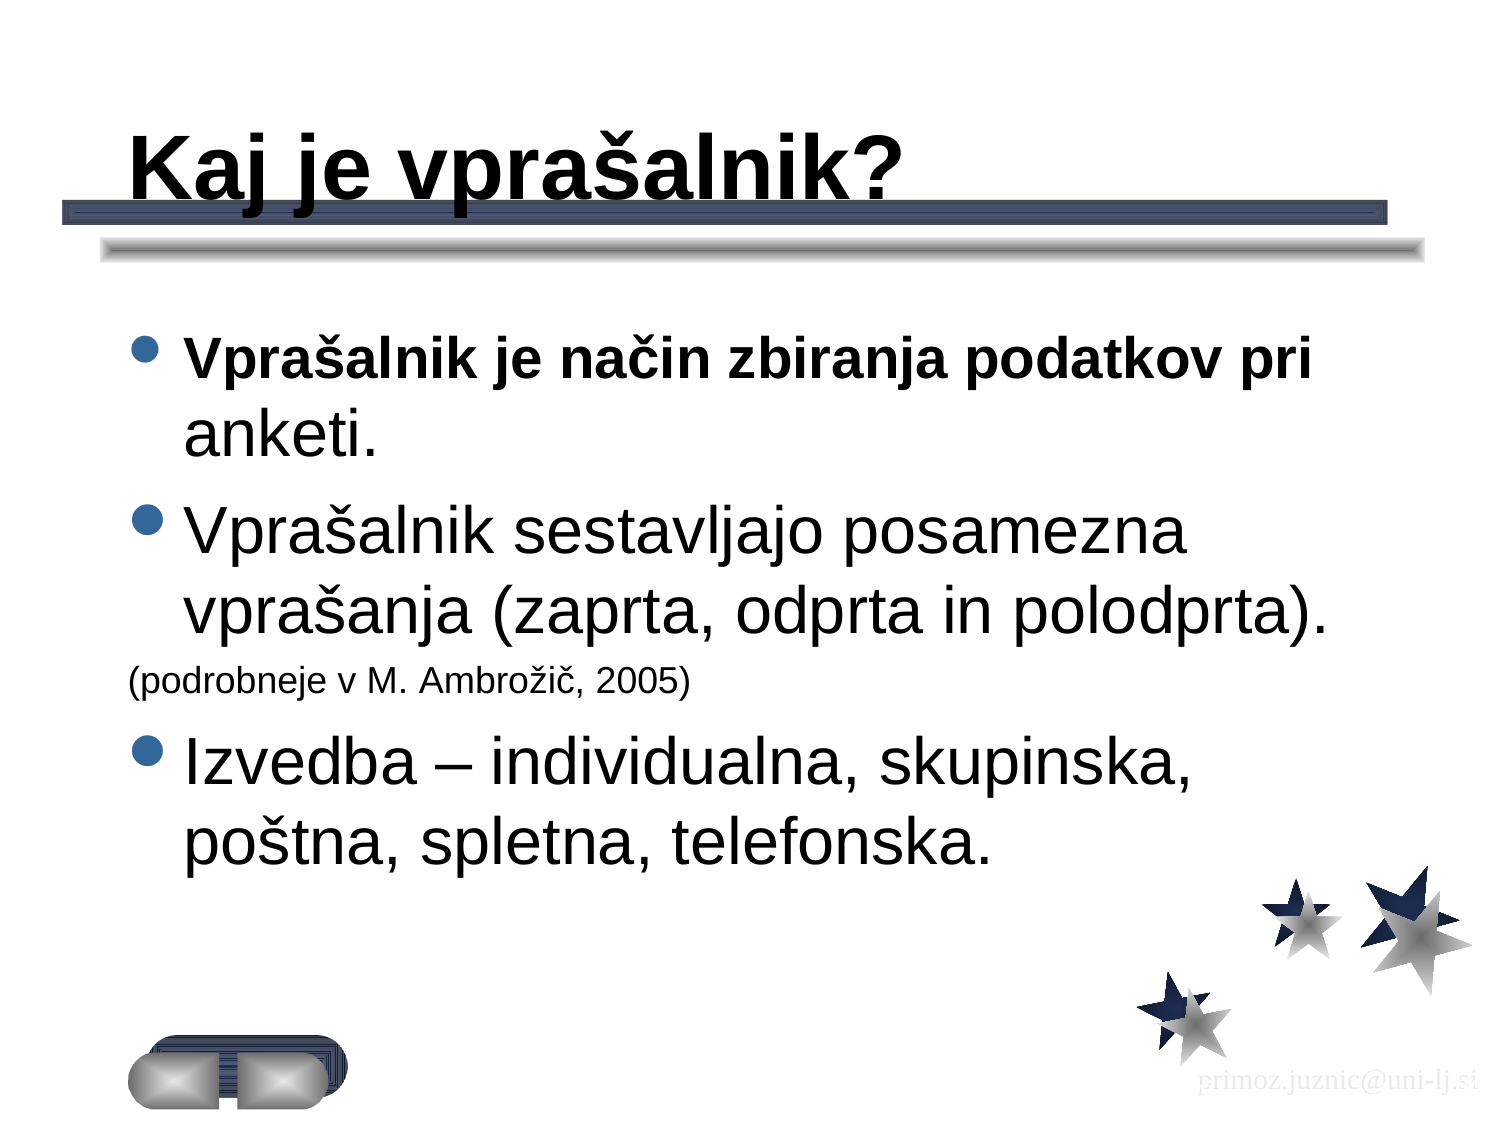

# Kaj je vprašalnik?
Vprašalnik je način zbiranja podatkov pri anketi.
Vprašalnik sestavljajo posamezna vprašanja (zaprta, odprta in polodprta).
(podrobneje v M. Ambrožič, 2005)
Izvedba – individualna, skupinska, poštna, spletna, telefonska.
Primoz Juznic, BINK, FF, Univerza v Ljubljani